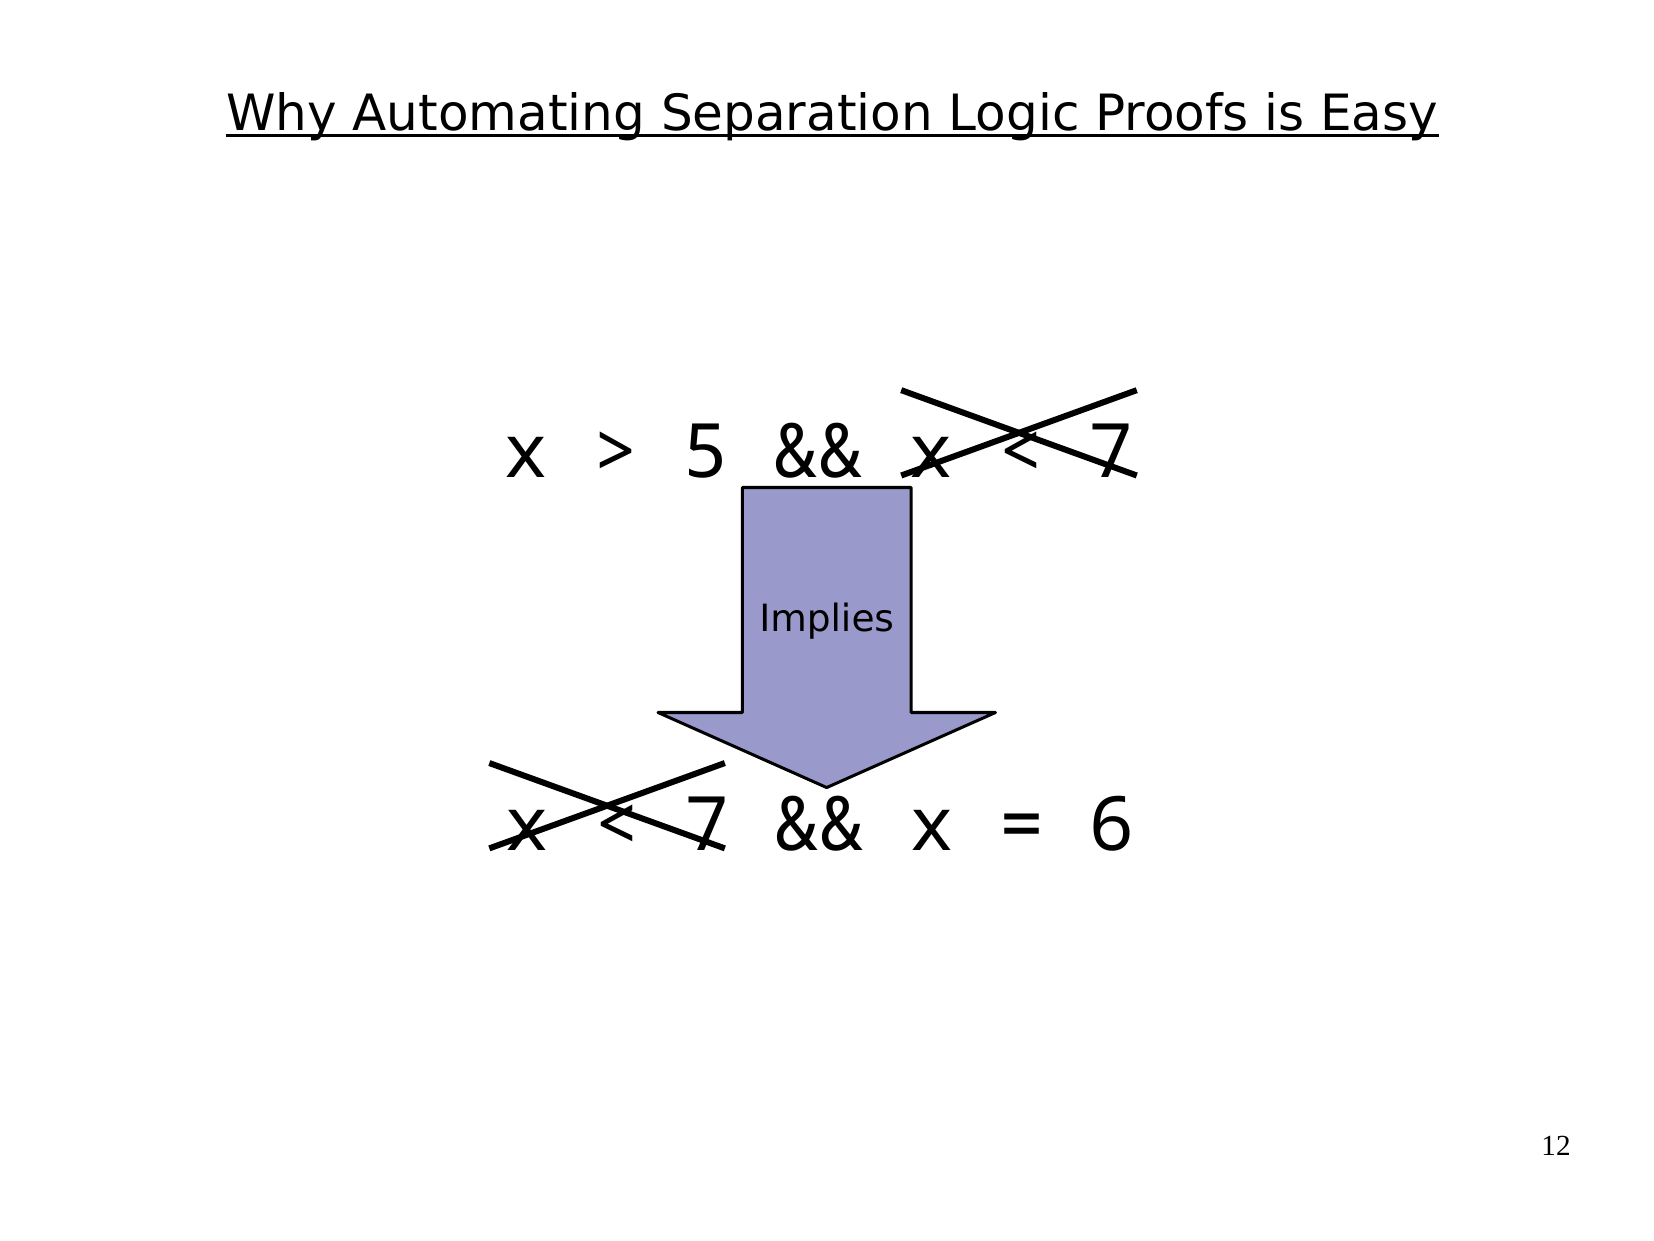

Why Automating Separation Logic Proofs is Easy
x > 5 && x < 7
Implies
x < 7 && x = 6
12